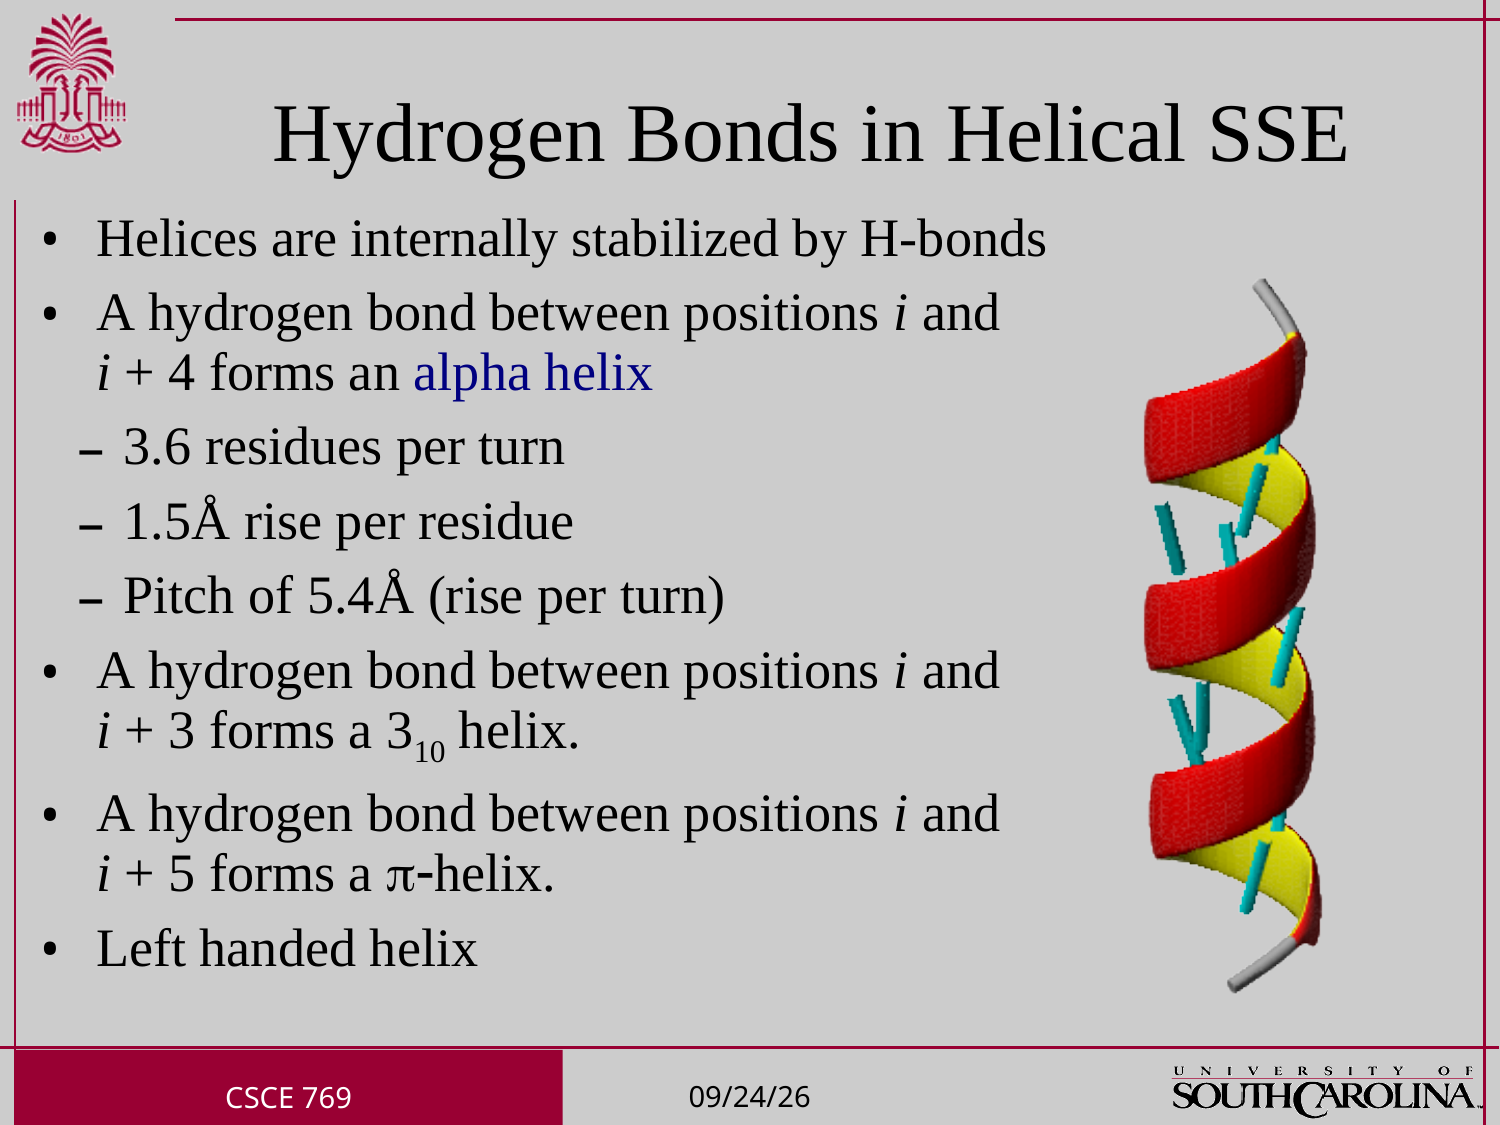

# Hydrogen Bonds in Helical SSE
Helices are internally stabilized by H-bonds
A hydrogen bond between positions i and i + 4 forms an alpha helix
3.6 residues per turn
1.5Å rise per residue
Pitch of 5.4Å (rise per turn)
A hydrogen bond between positions i and i + 3 forms a 310 helix.
A hydrogen bond between positions i and i + 5 forms a p-helix.
Left handed helix